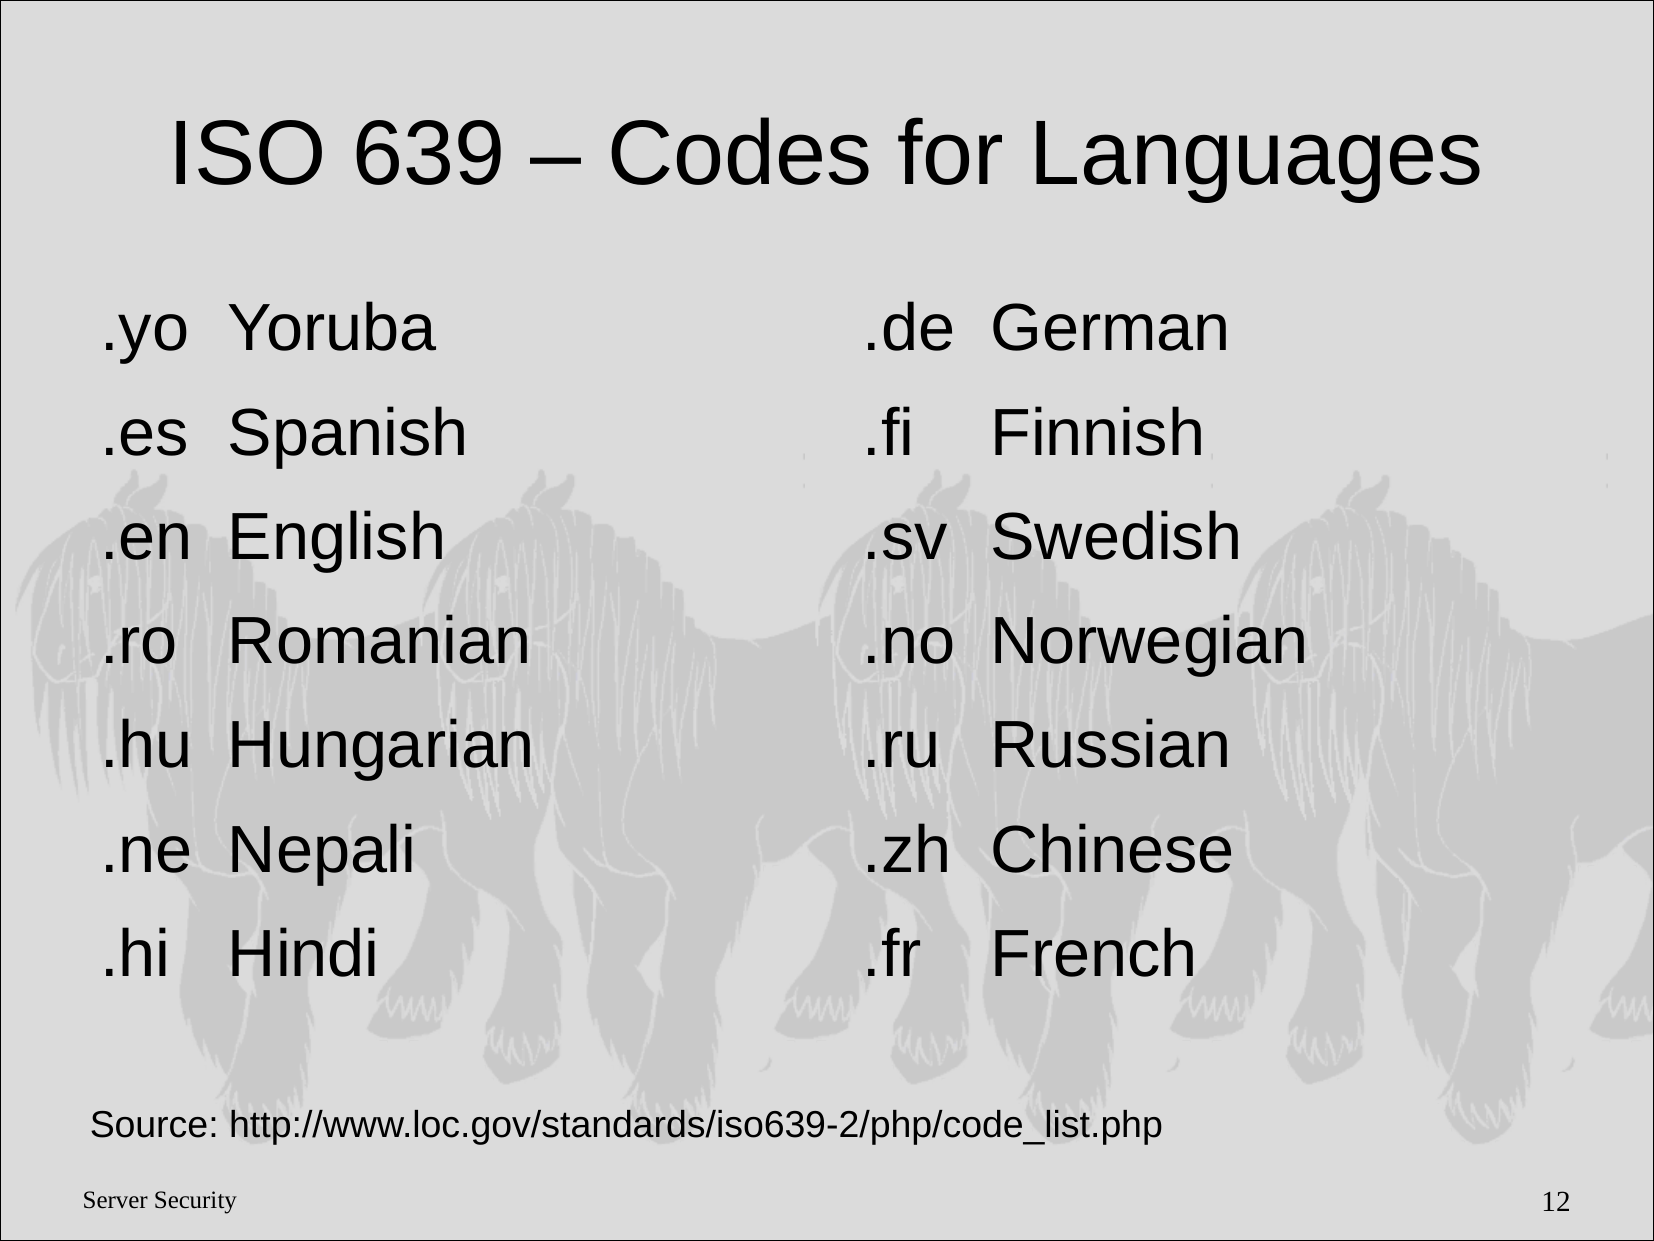

# ISO 639 – Codes for Languages
.yo	Yoruba
.es	Spanish
.en	English
.ro	Romanian
.hu	Hungarian
.ne	Nepali
.hi 	Hindi
.de	German
.fi 	Finnish
.sv	Swedish
.no	Norwegian
.ru	Russian
.zh	Chinese
.fr 	French
Source: http://www.loc.gov/standards/iso639-2/php/code_list.php